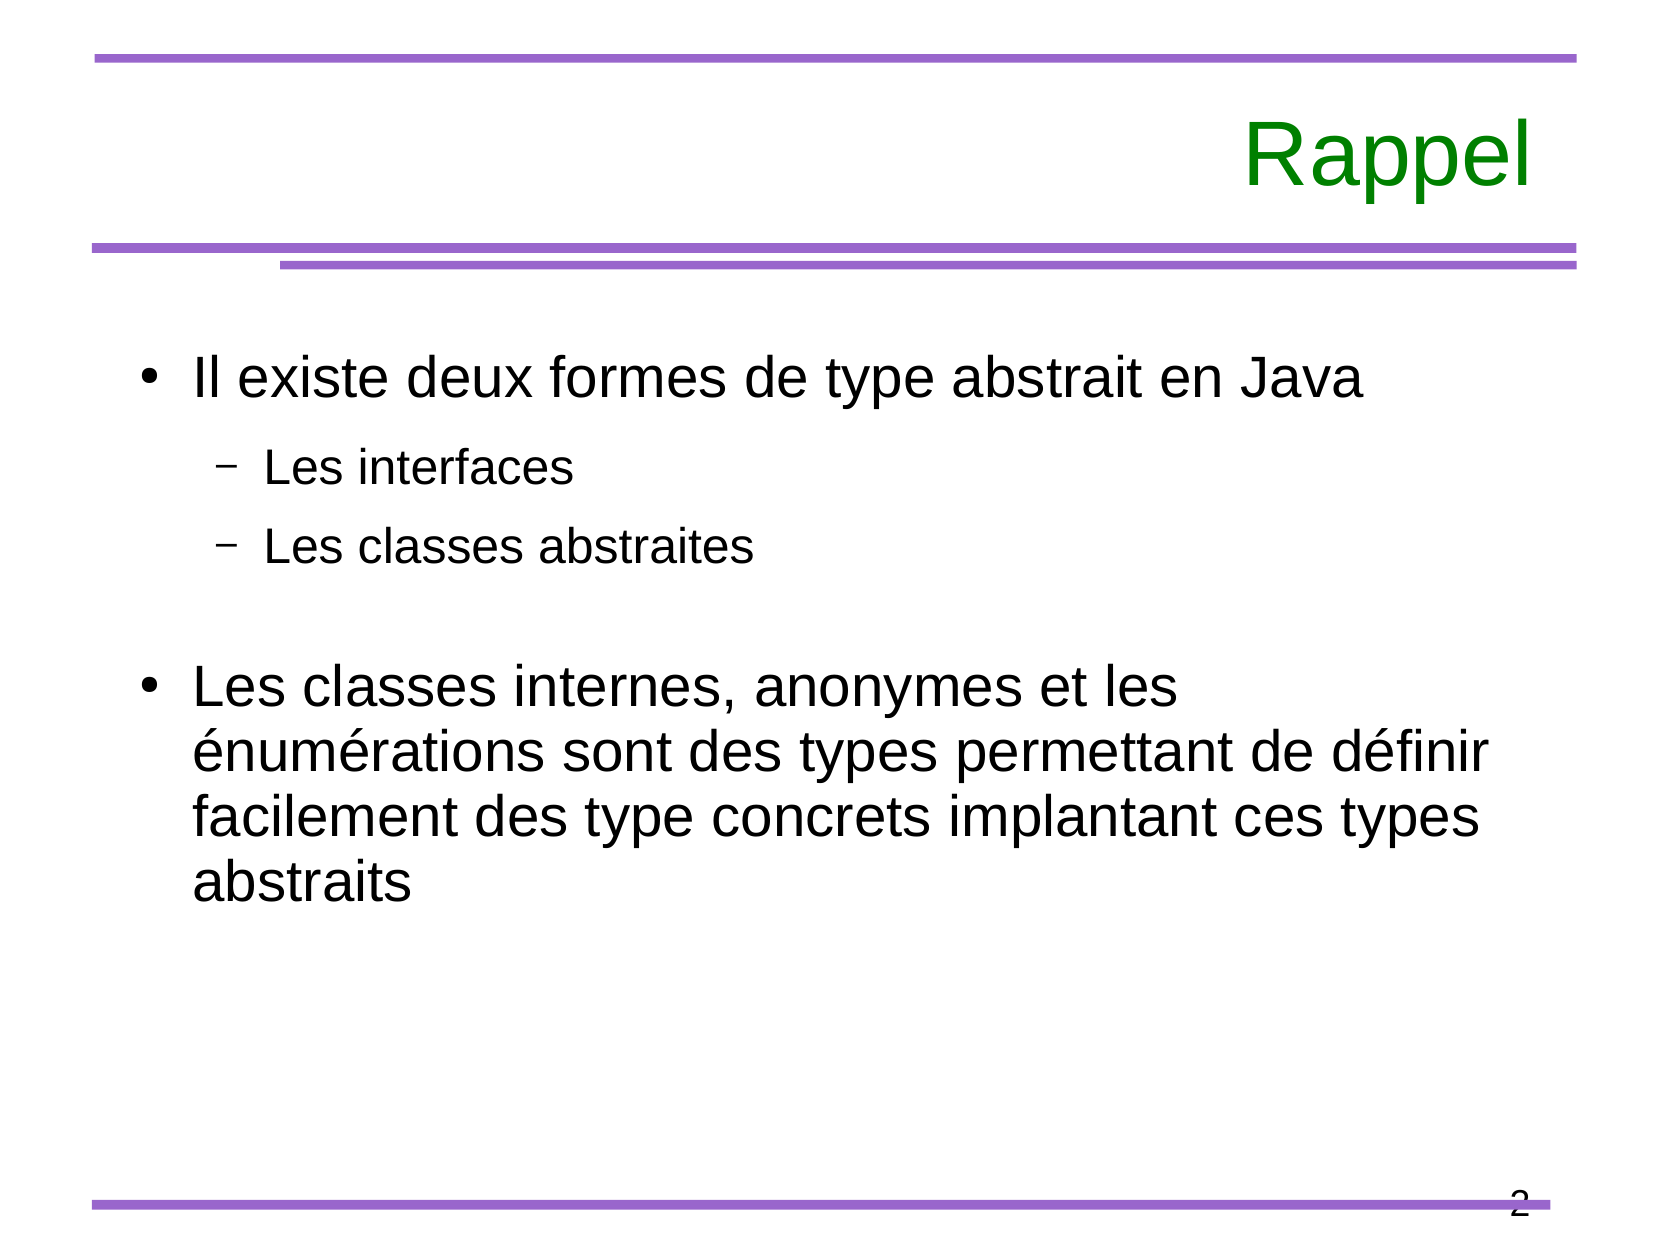

# Rappel
Il existe deux formes de type abstrait en Java
Les interfaces
Les classes abstraites
Les classes internes, anonymes et les énumérations sont des types permettant de définir facilement des type concrets implantant ces types abstraits